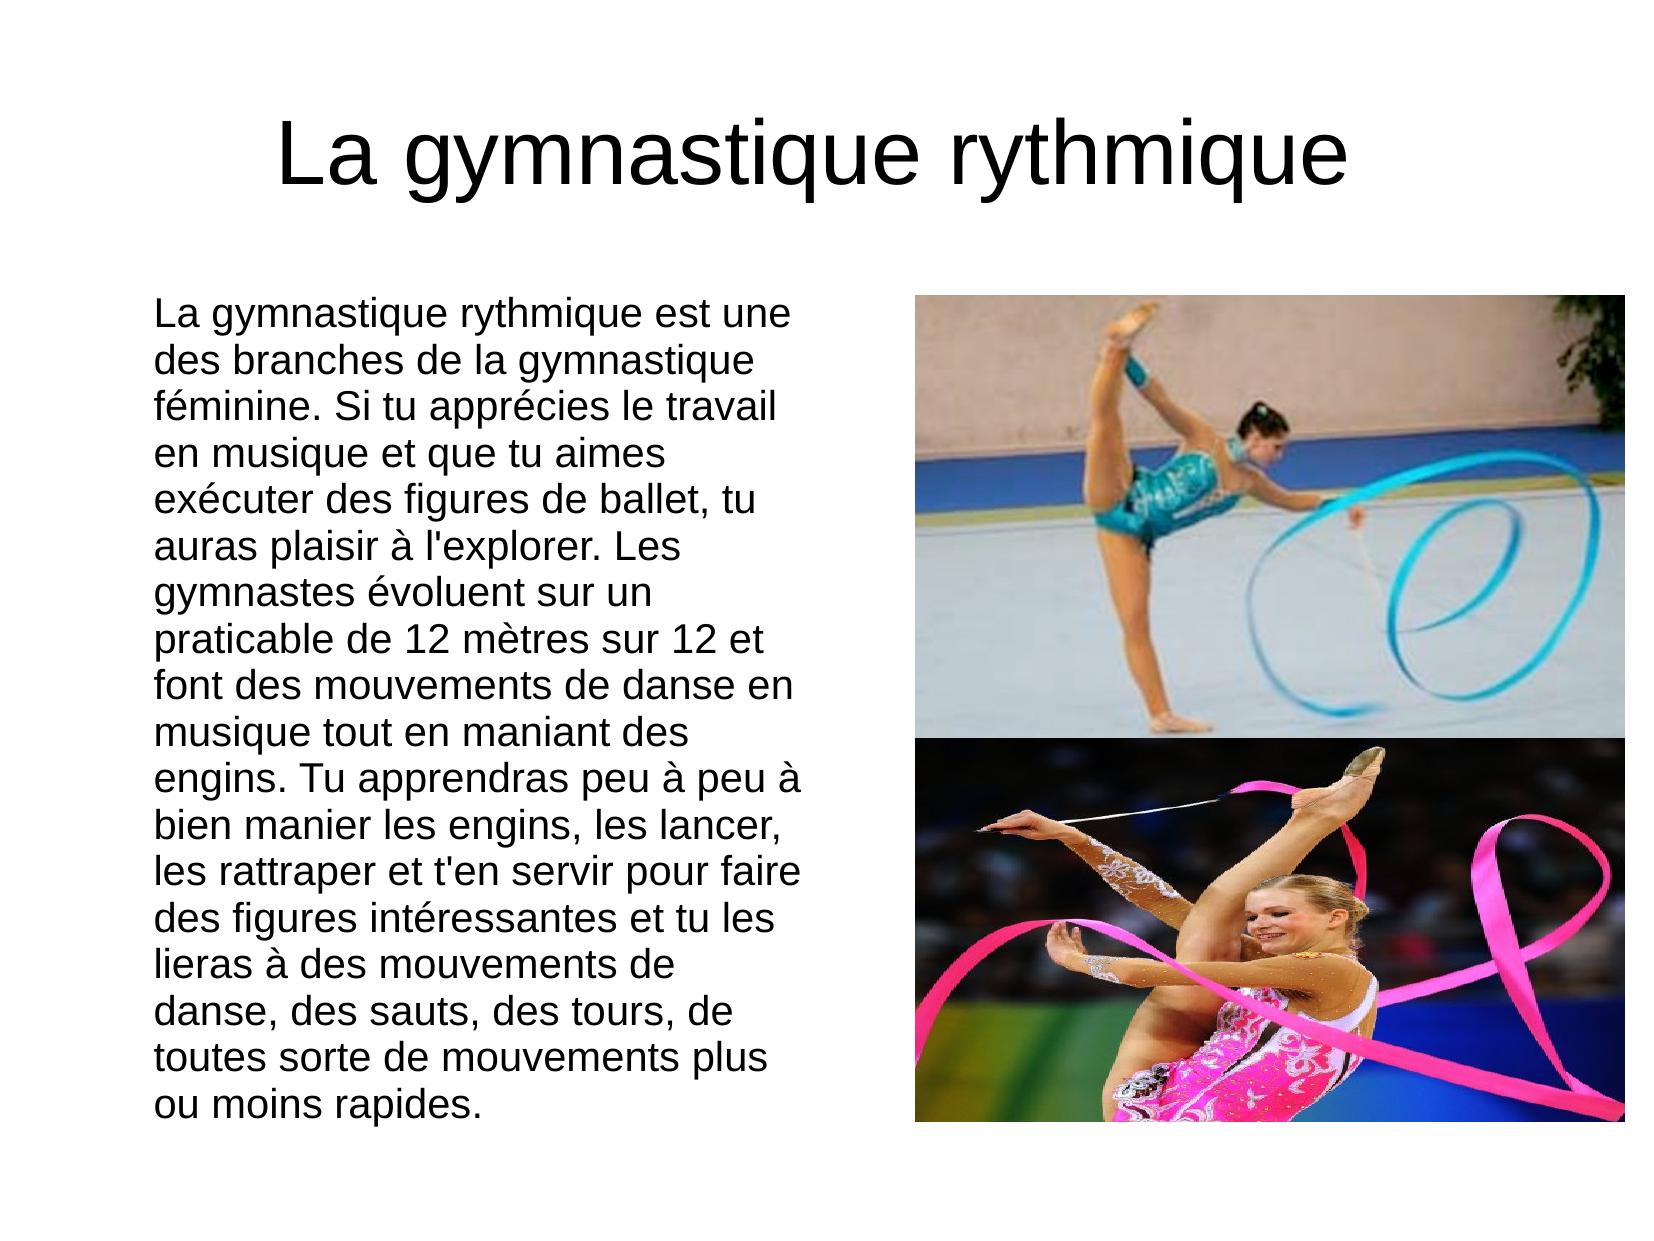

# La gymnastique rythmique
La gymnastique rythmique est une des branches de la gymnastique féminine. Si tu apprécies le travail en musique et que tu aimes exécuter des figures de ballet, tu auras plaisir à l'explorer. Les gymnastes évoluent sur un praticable de 12 mètres sur 12 et font des mouvements de danse en musique tout en maniant des engins. Tu apprendras peu à peu à bien manier les engins, les lancer, les rattraper et t'en servir pour faire des figures intéressantes et tu les lieras à des mouvements de danse, des sauts, des tours, de toutes sorte de mouvements plus ou moins rapides.